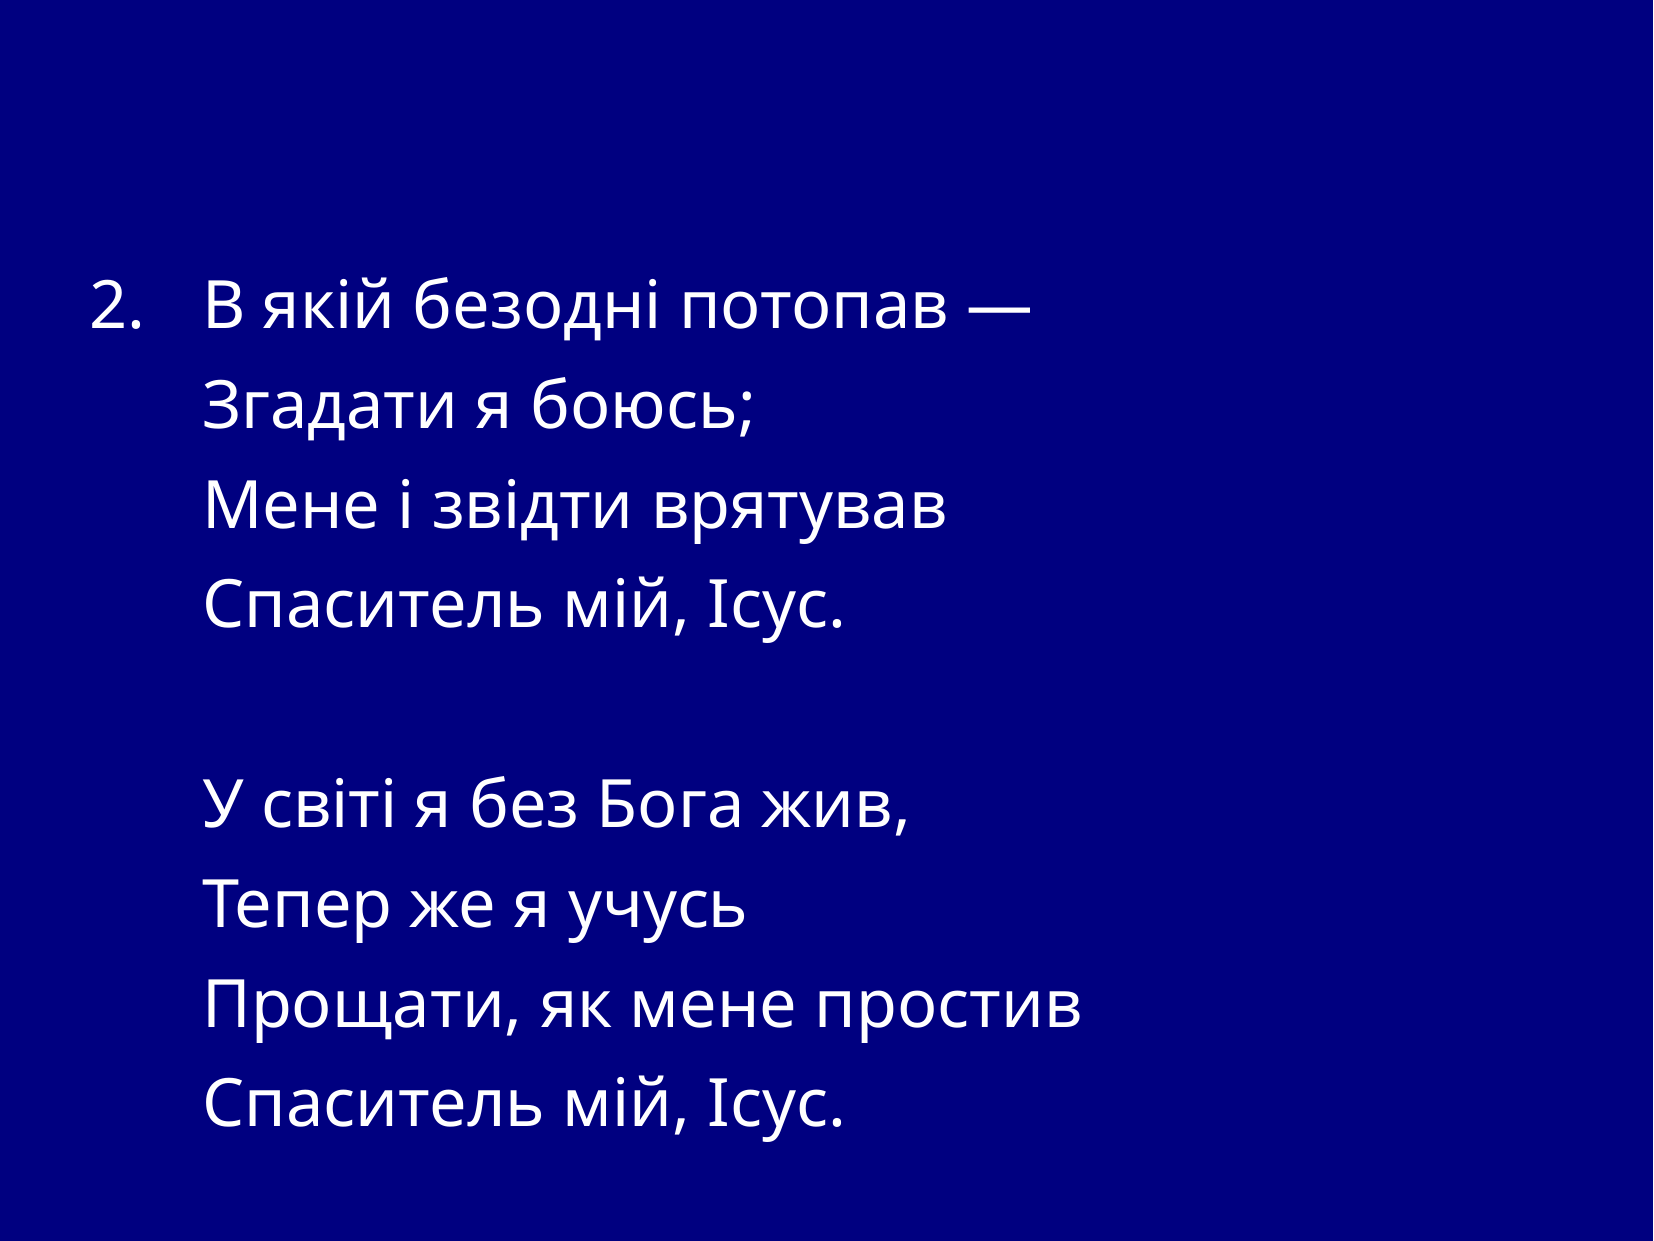

2.	В якій безодні потопав ―
	Згадати я боюсь;
	Мене і звідти врятував
	Спаситель мій, Ісус.
	У світі я без Бога жив,
	Тепер же я учусь
	Прощати, як мене простив
	Спаситель мій, Ісус.